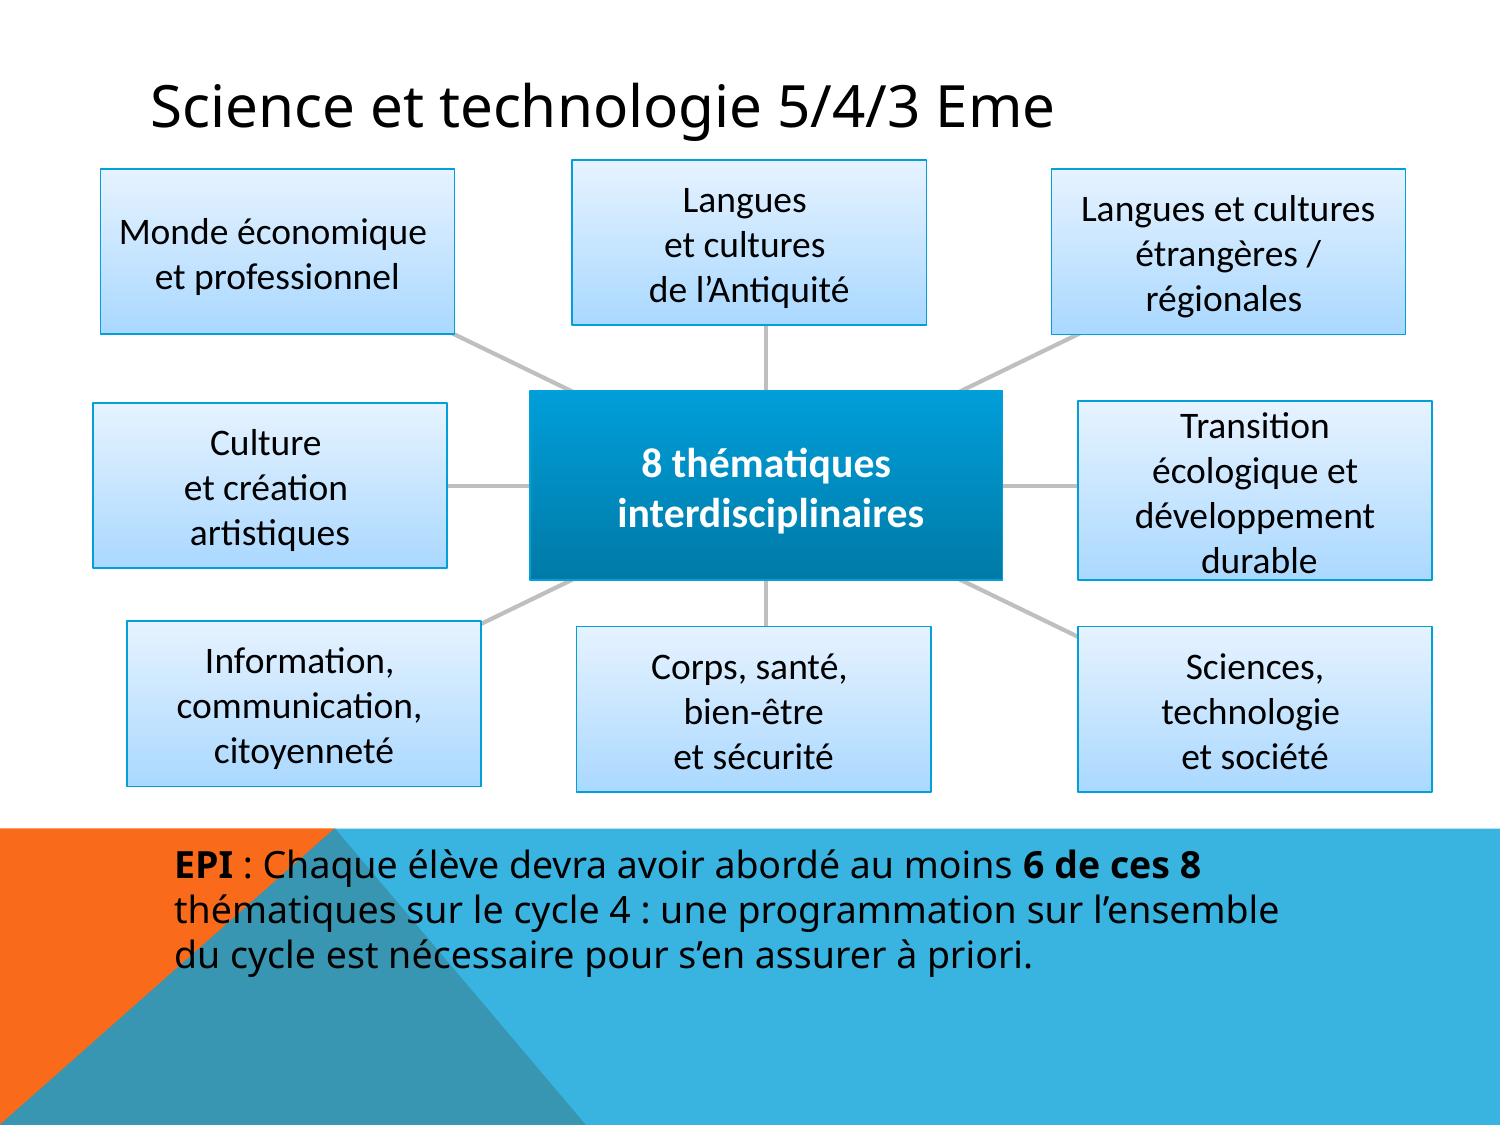

Science et technologie 5/4/3 Eme
Langues
et cultures
de l’Antiquité
Monde économique
et professionnel
Langues et cultures
étrangères / régionales
8 thématiques
 interdisciplinaires
Transition écologique et développement
 durable
Culture
et création
artistiques
Information,
communication,
citoyenneté
Corps, santé,
bien-être
et sécurité
Sciences, technologie
et société
EPI : Chaque élève devra avoir abordé au moins 6 de ces 8 thématiques sur le cycle 4 : une programmation sur l’ensemble du cycle est nécessaire pour s’en assurer à priori.